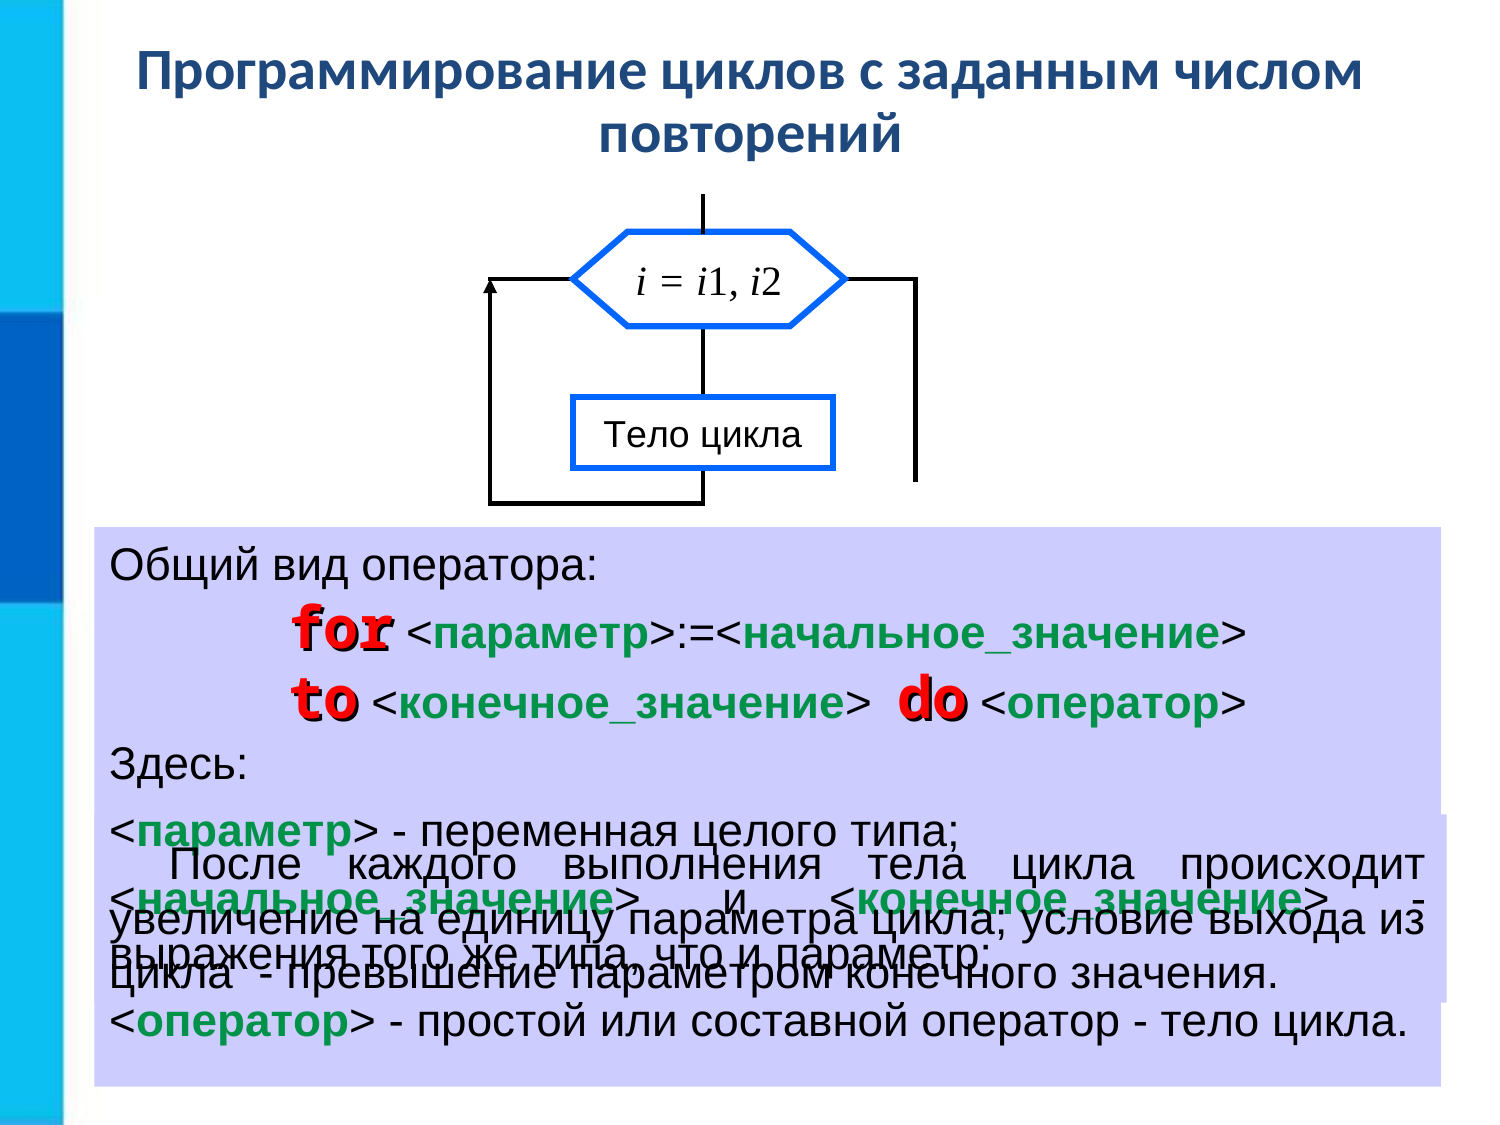

Программирование циклов с заданным числом повторений
i = i1, i2
Тело цикла
Общий вид оператора:
for <параметр>:=<начальное_значение>
to <конечное_значение> do <оператор>
Здесь:
<параметр> - переменная целого типа;
<начальное_значение> и <конечное_значение> - выражения того же типа, что и параметр;
<оператор> - простой или составной оператор - тело цикла.
После каждого выполнения тела цикла происходит увеличение на единицу параметра цикла; условие выхода из цикла - превышение параметром конечного значения.